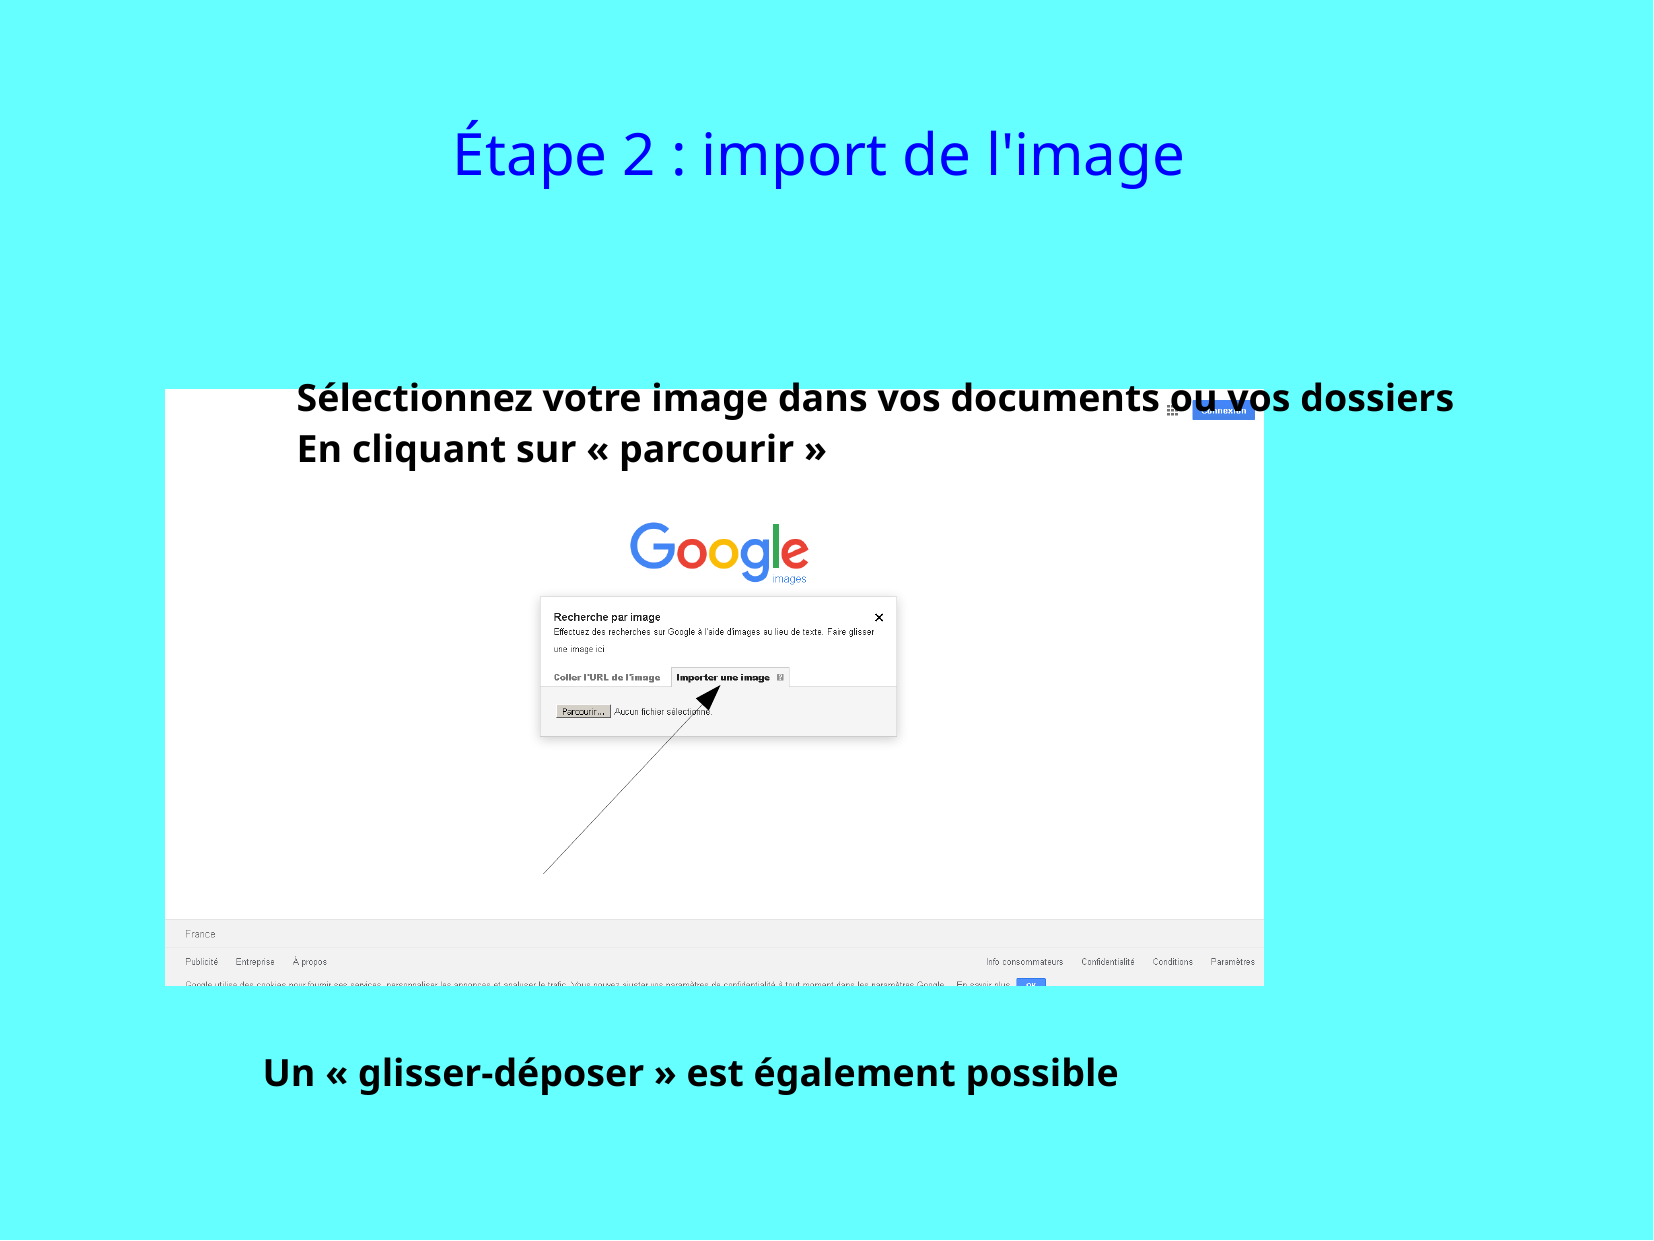

# Étape 2 : import de l'image
Sélectionnez votre image dans vos documents ou vos dossiers
En cliquant sur « parcourir »
Un « glisser-déposer » est également possible